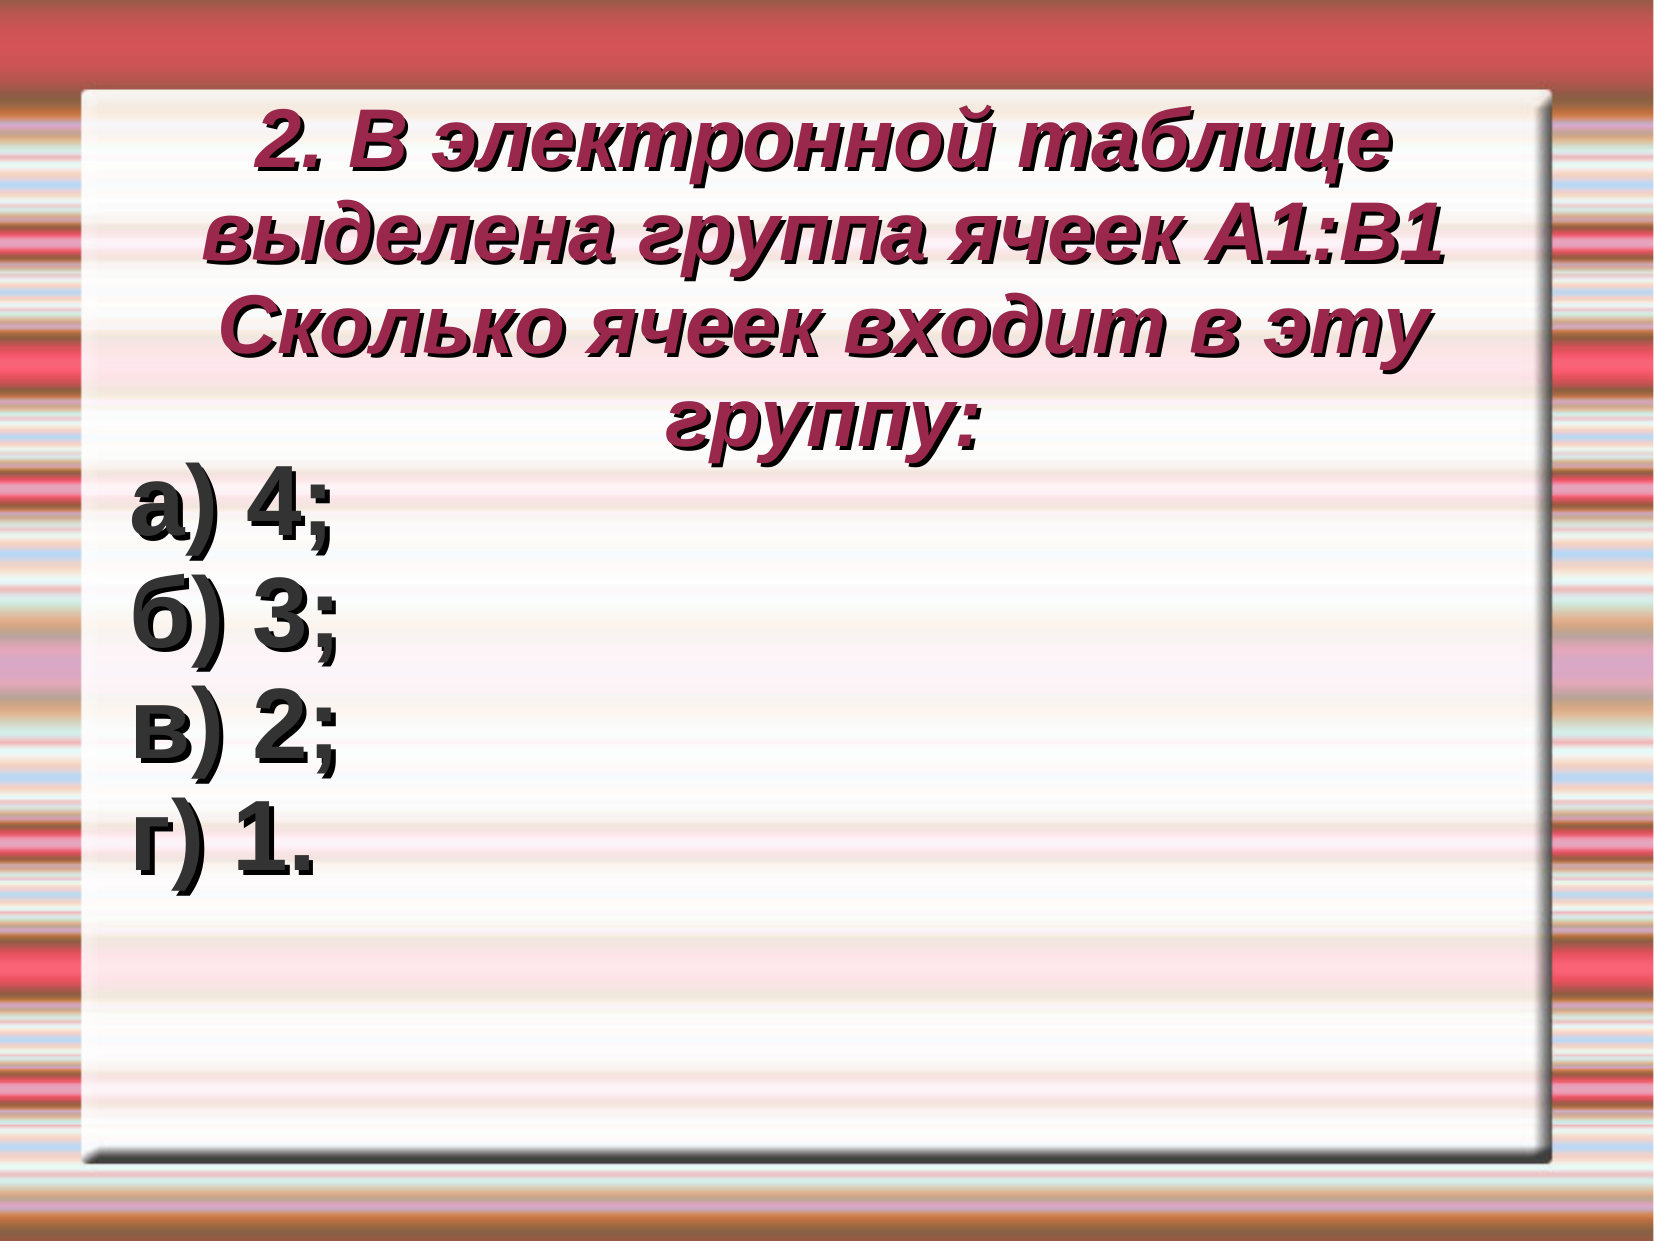

# 2. В электронной таблице выделена группа ячеек А1:В1 Сколько ячеек входит в эту группу:
а) 4;
б) 3;
в) 2;
г) 1.